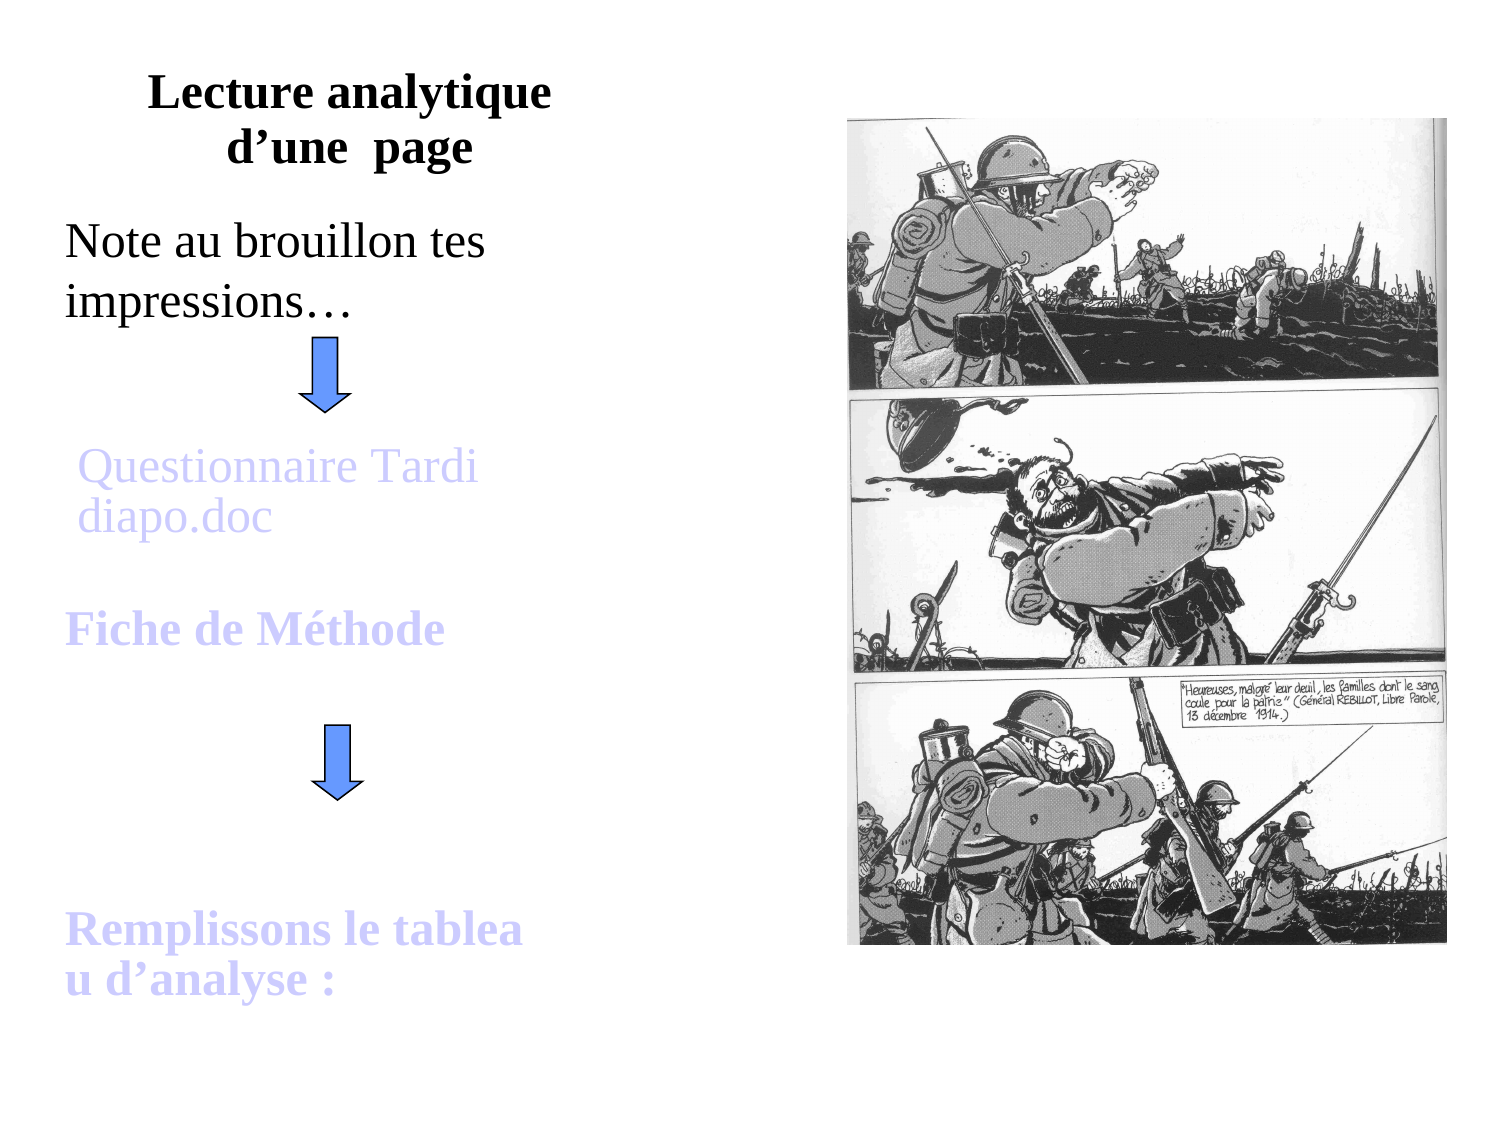

# Lecture analytique d’une page
Note au brouillon tes impressions…
Questionnaire Tardi diapo.doc
Fiche de Méthode
Remplissons le tableau d’analyse :